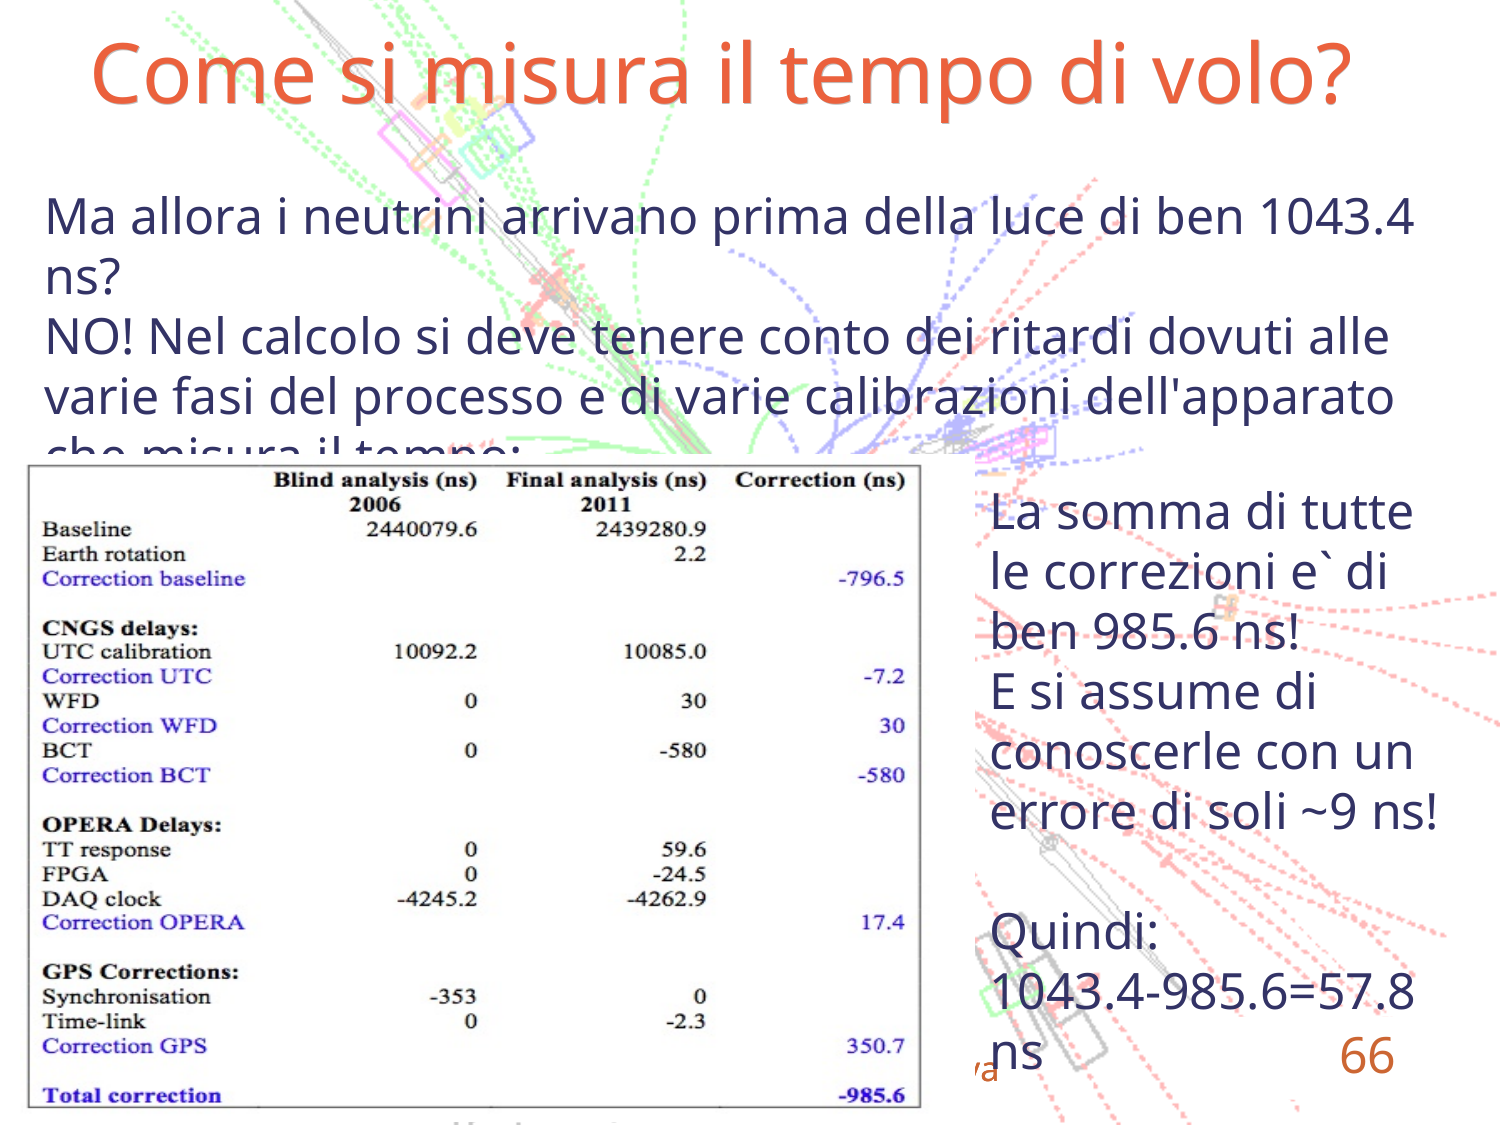

Come si misura il tempo di volo?
Ma allora i neutrini arrivano prima della luce di ben 1043.4 ns?
NO! Nel calcolo si deve tenere conto dei ritardi dovuti alle varie fasi del processo e di varie calibrazioni dell'apparato che misura il tempo:
La somma di tutte le correzioni e` di ben 985.6 ns!
E si assume di conoscerle con un errore di soli ~9 ns!
Quindi:
1043.4-985.6=57.8 ns
66